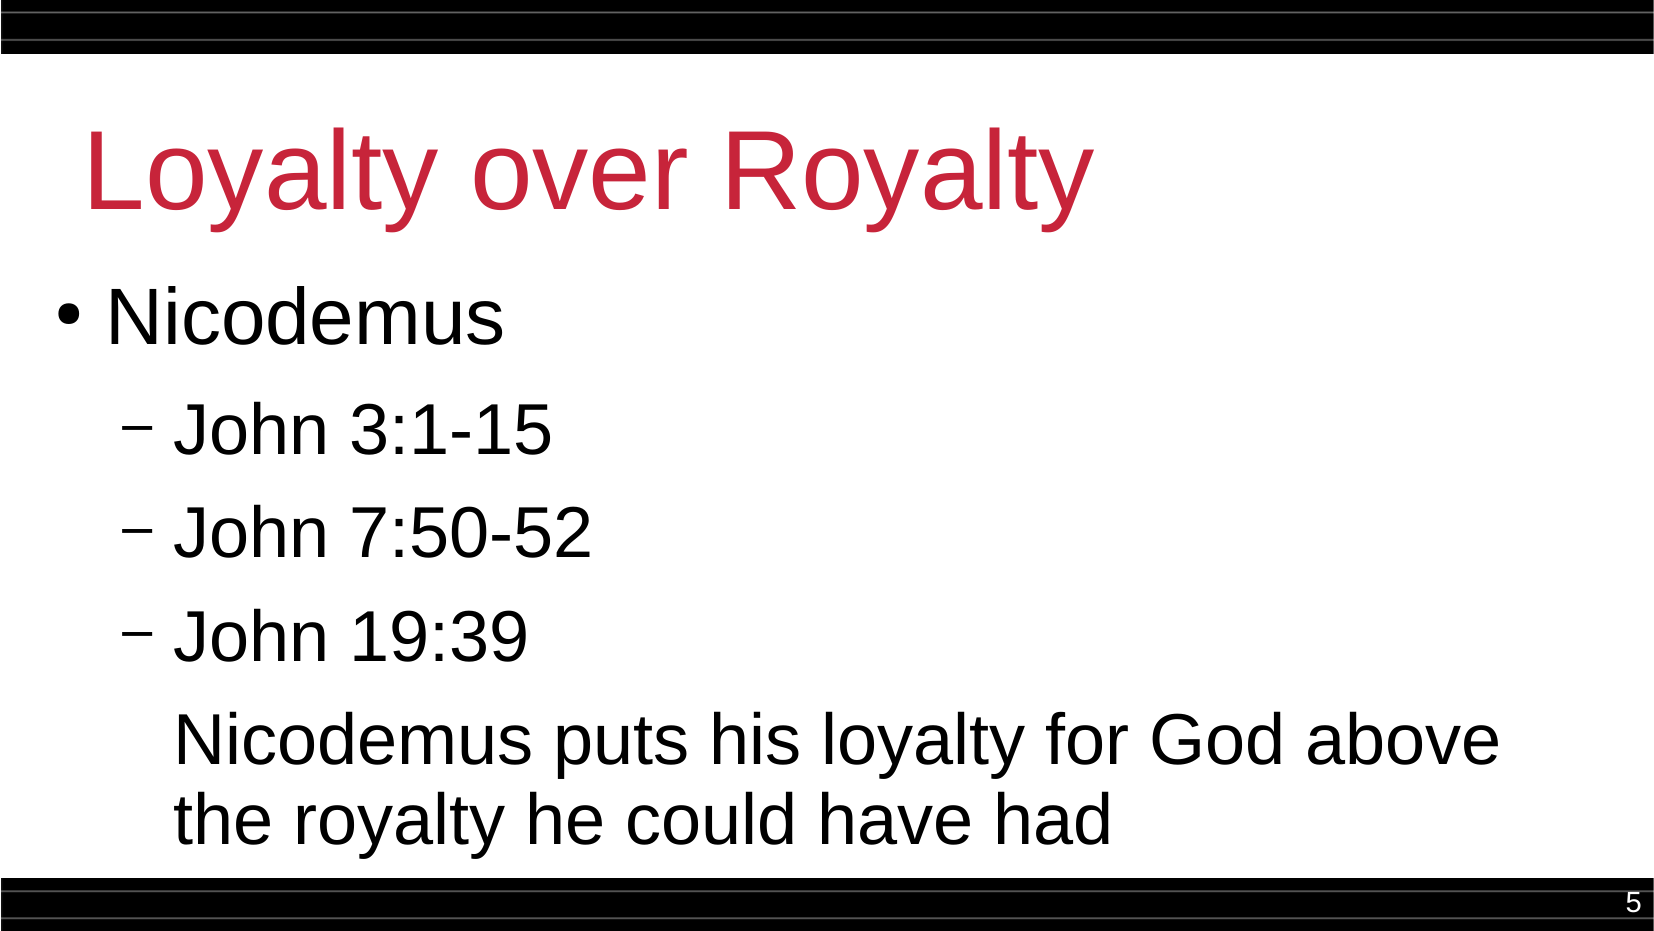

# Loyalty over Royalty
Nicodemus
John 3:1-15
John 7:50-52
John 19:39
Nicodemus puts his loyalty for God above the royalty he could have had